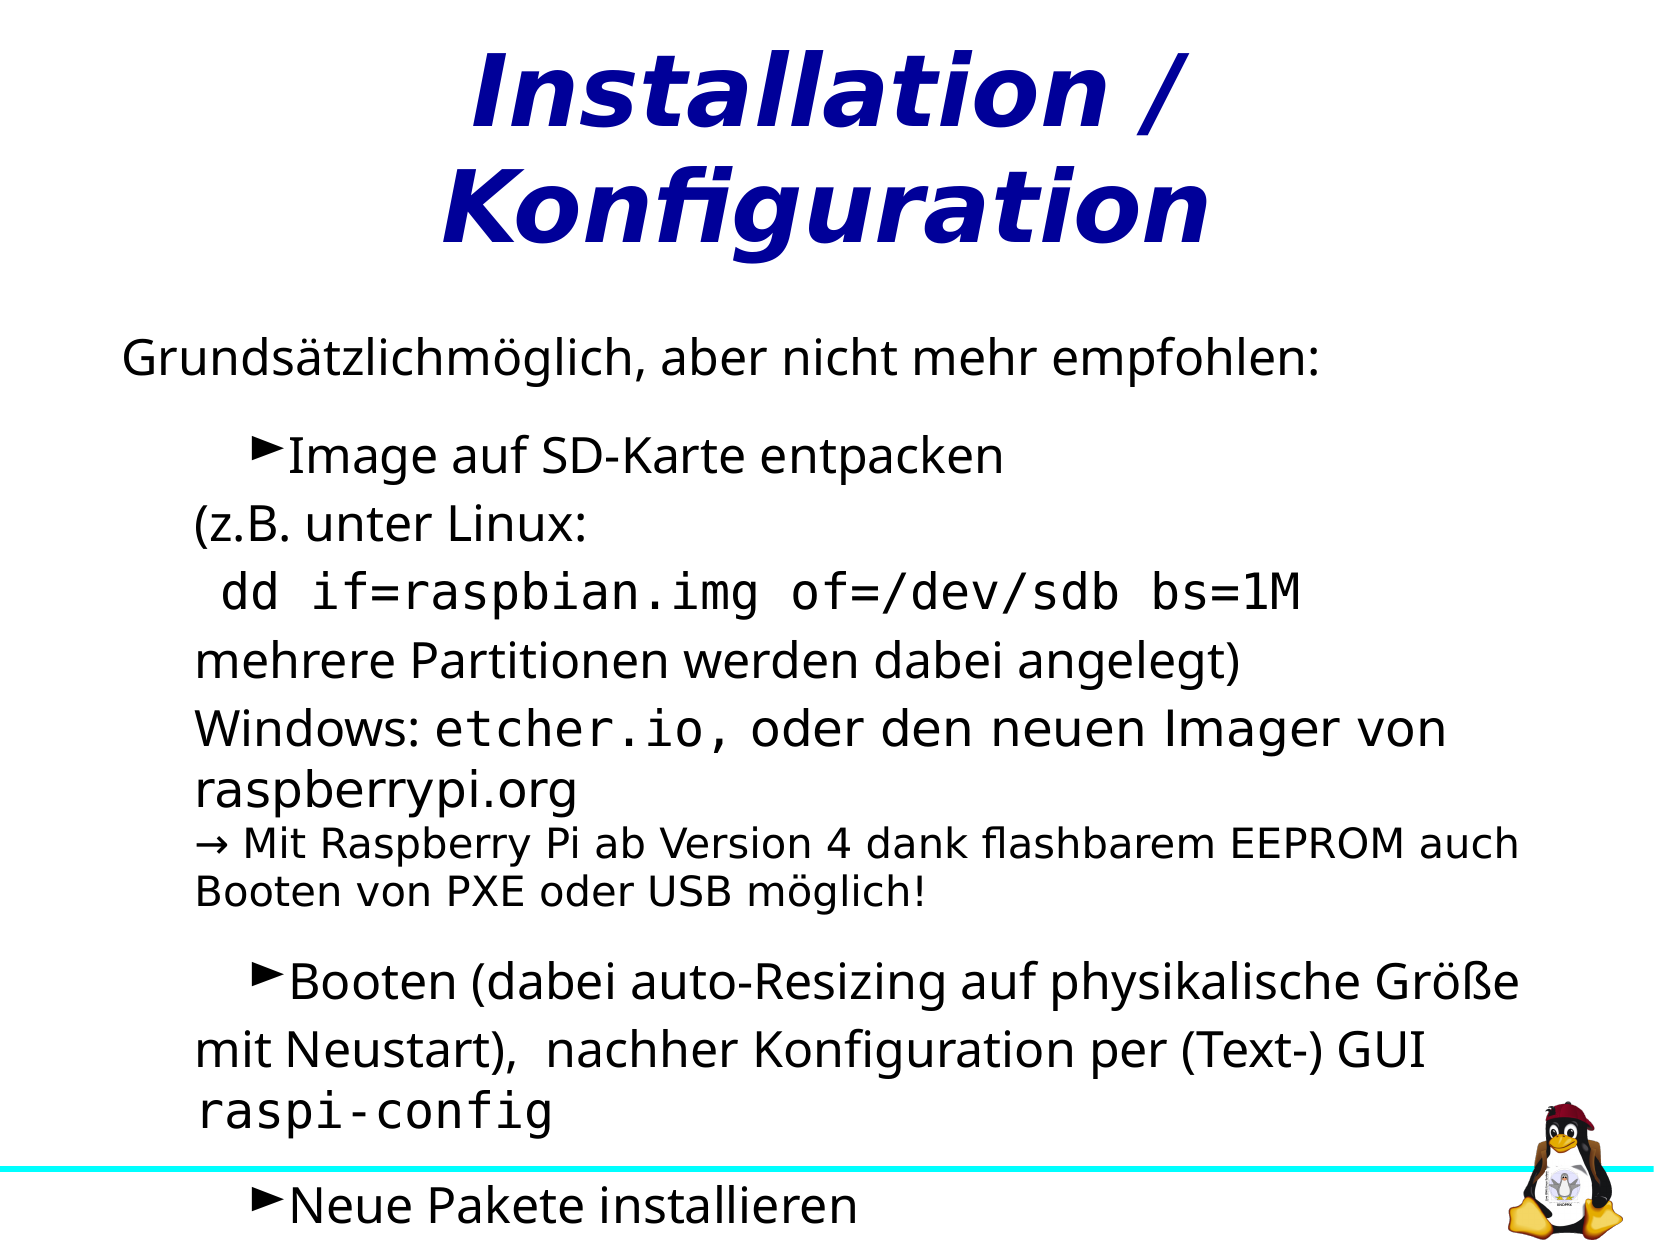

# Installation / Konfiguration
Grundsätzlichmöglich, aber nicht mehr empfohlen:
Image auf SD-Karte entpacken
(z.B. unter Linux:
 dd if=raspbian.img of=/dev/sdb bs=1M
mehrere Partitionen werden dabei angelegt)
Windows: etcher.io, oder den neuen Imager von raspberrypi.org
→ Mit Raspberry Pi ab Version 4 dank flashbarem EEPROM auch Booten von PXE oder USB möglich!
Booten (dabei auto-Resizing auf physikalische Größe mit Neustart), nachher Konfiguration per (Text-) GUI raspi-config
Neue Pakete installieren